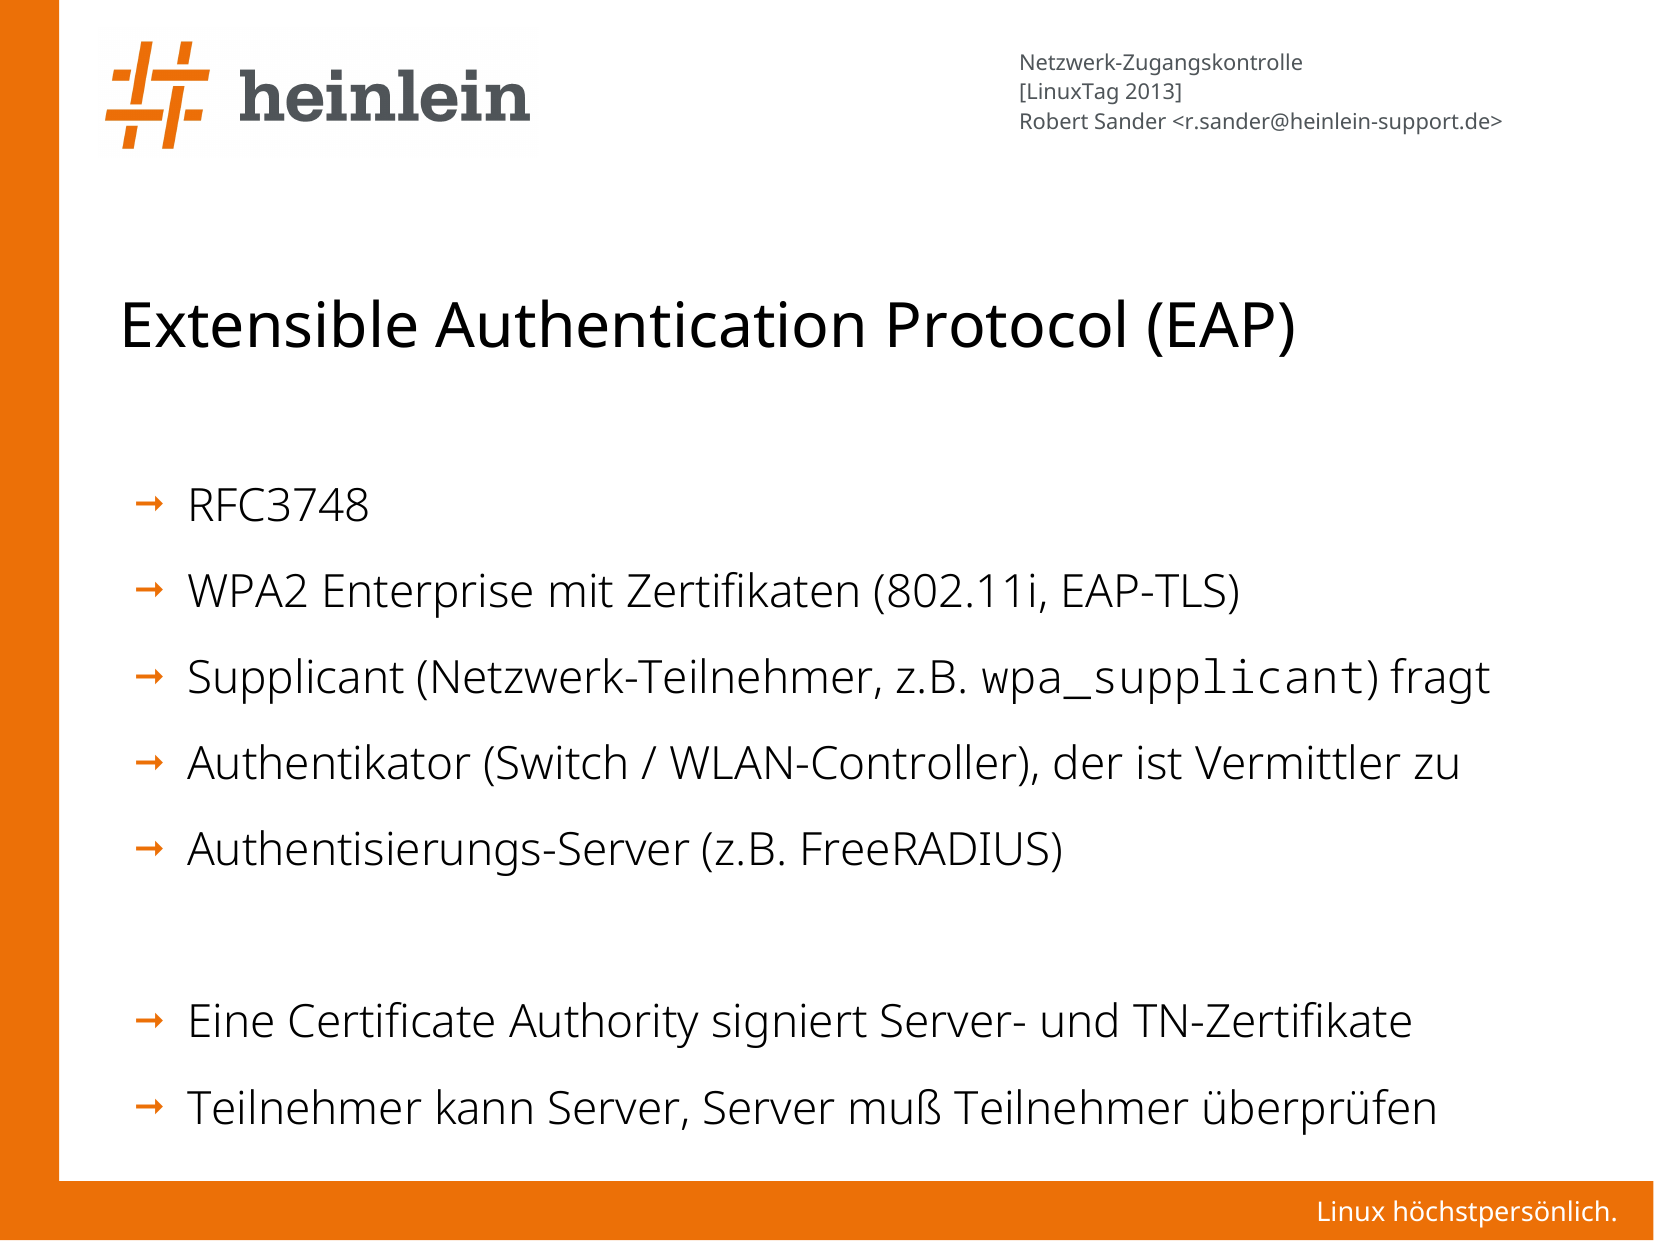

# Extensible Authentication Protocol (EAP)
RFC3748
WPA2 Enterprise mit Zertifikaten (802.11i, EAP-TLS)
Supplicant (Netzwerk-Teilnehmer, z.B. wpa_supplicant) fragt
Authentikator (Switch / WLAN-Controller), der ist Vermittler zu
Authentisierungs-Server (z.B. FreeRADIUS)
Eine Certificate Authority signiert Server- und TN-Zertifikate
Teilnehmer kann Server, Server muß Teilnehmer überprüfen